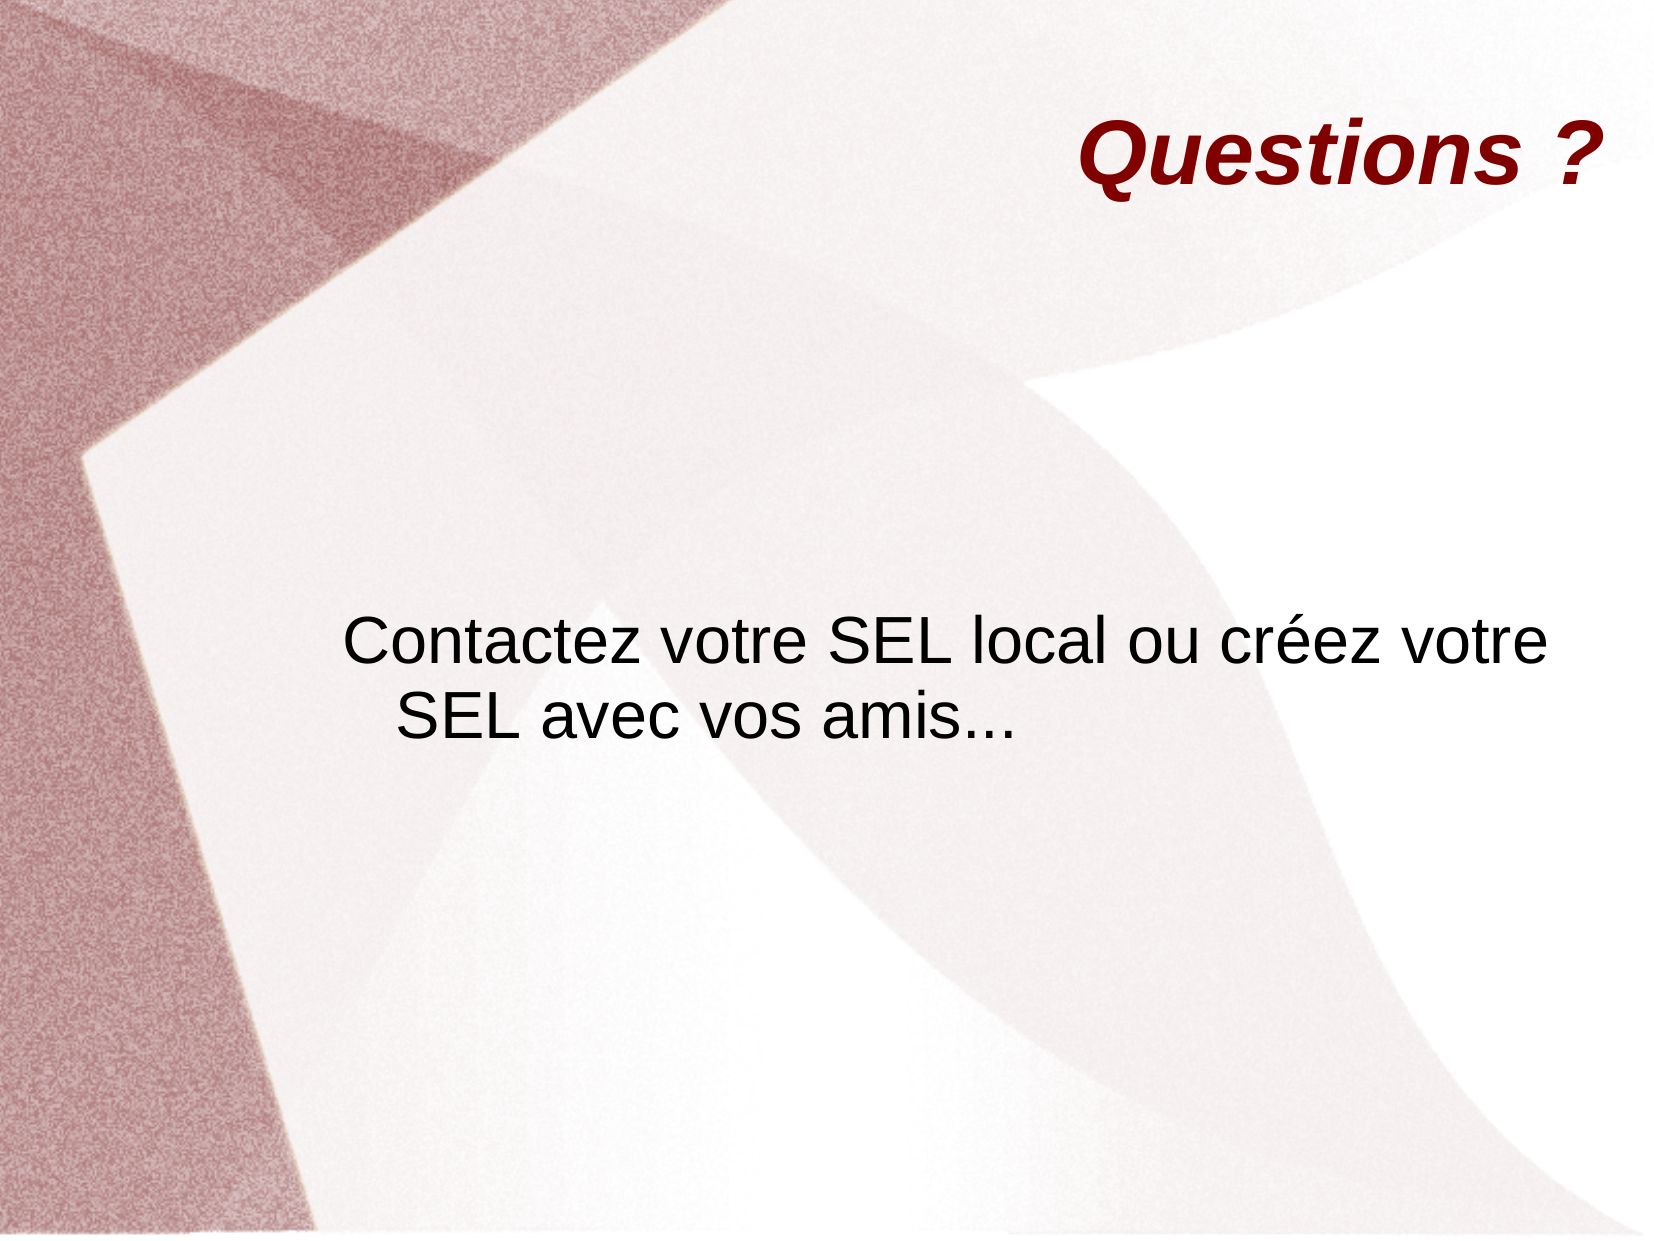

# Questions ?
Contactez votre SEL local ou créez votre SEL avec vos amis...